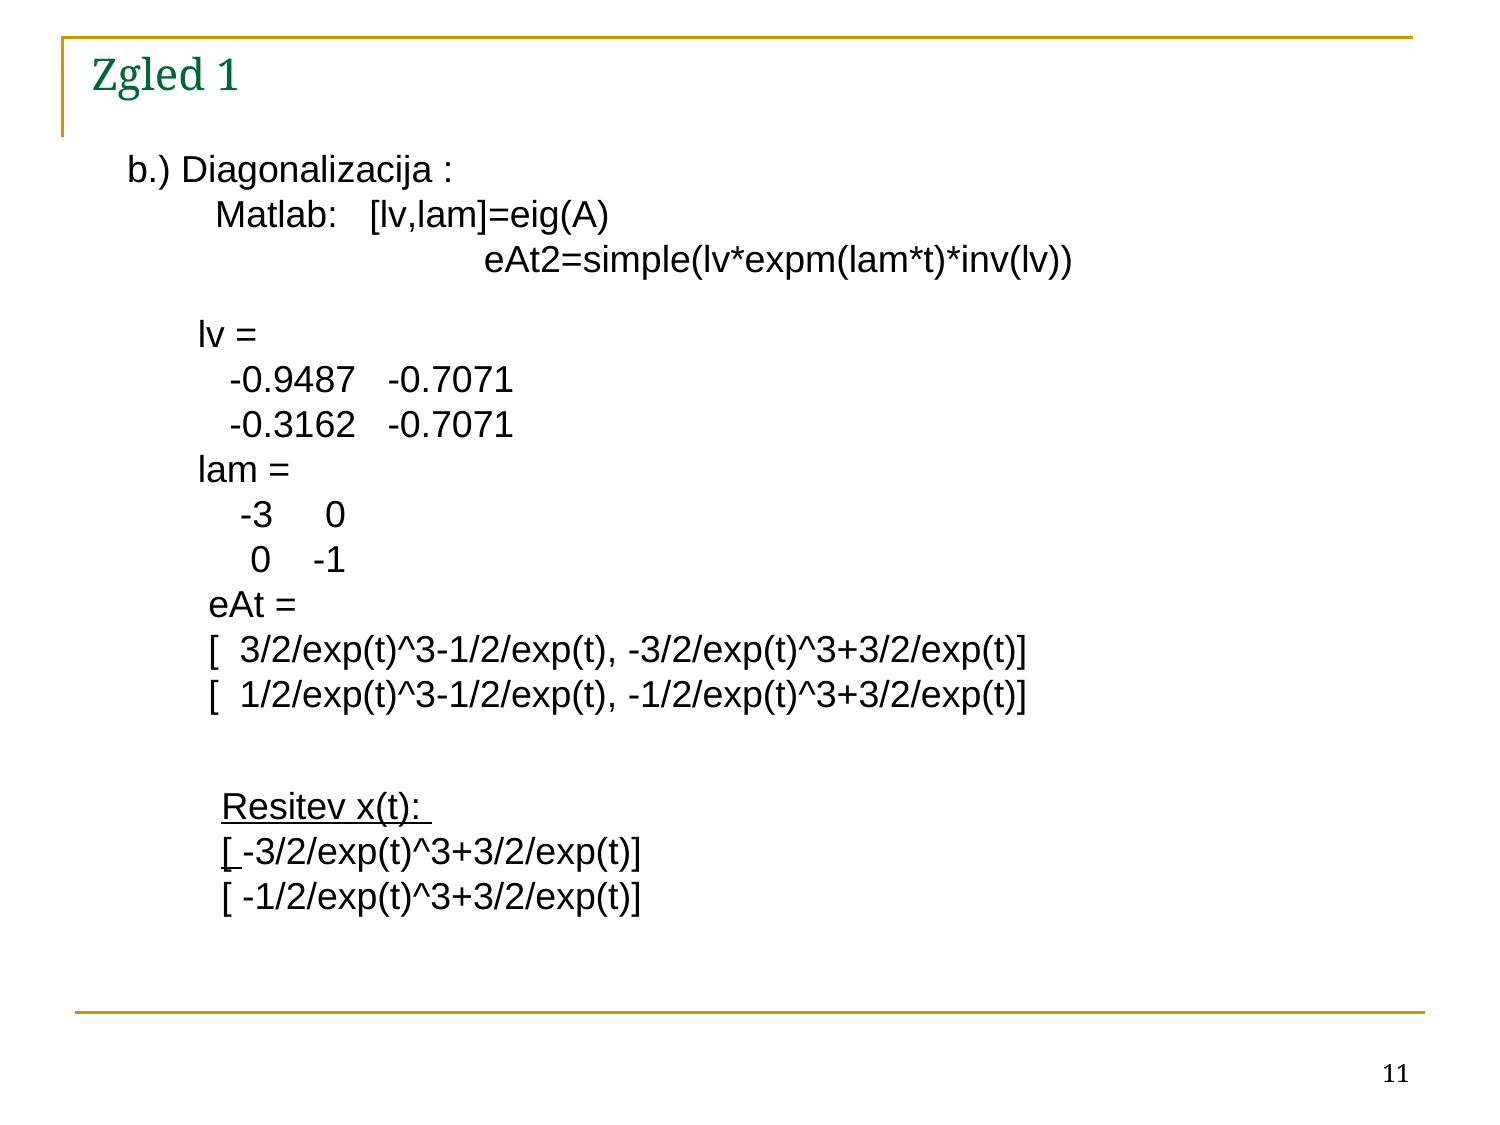

# Zgled 1
b.) Diagonalizacija :
 	Matlab: [lv,lam]=eig(A)
 eAt2=simple(lv*expm(lam*t)*inv(lv))
lv =
 -0.9487 -0.7071
 -0.3162 -0.7071
lam =
 -3 0
 0 -1
 eAt =
 [ 3/2/exp(t)^3-1/2/exp(t), -3/2/exp(t)^3+3/2/exp(t)]
 [ 1/2/exp(t)^3-1/2/exp(t), -1/2/exp(t)^3+3/2/exp(t)]
Resitev x(t):
[ -3/2/exp(t)^3+3/2/exp(t)]
[ -1/2/exp(t)^3+3/2/exp(t)]